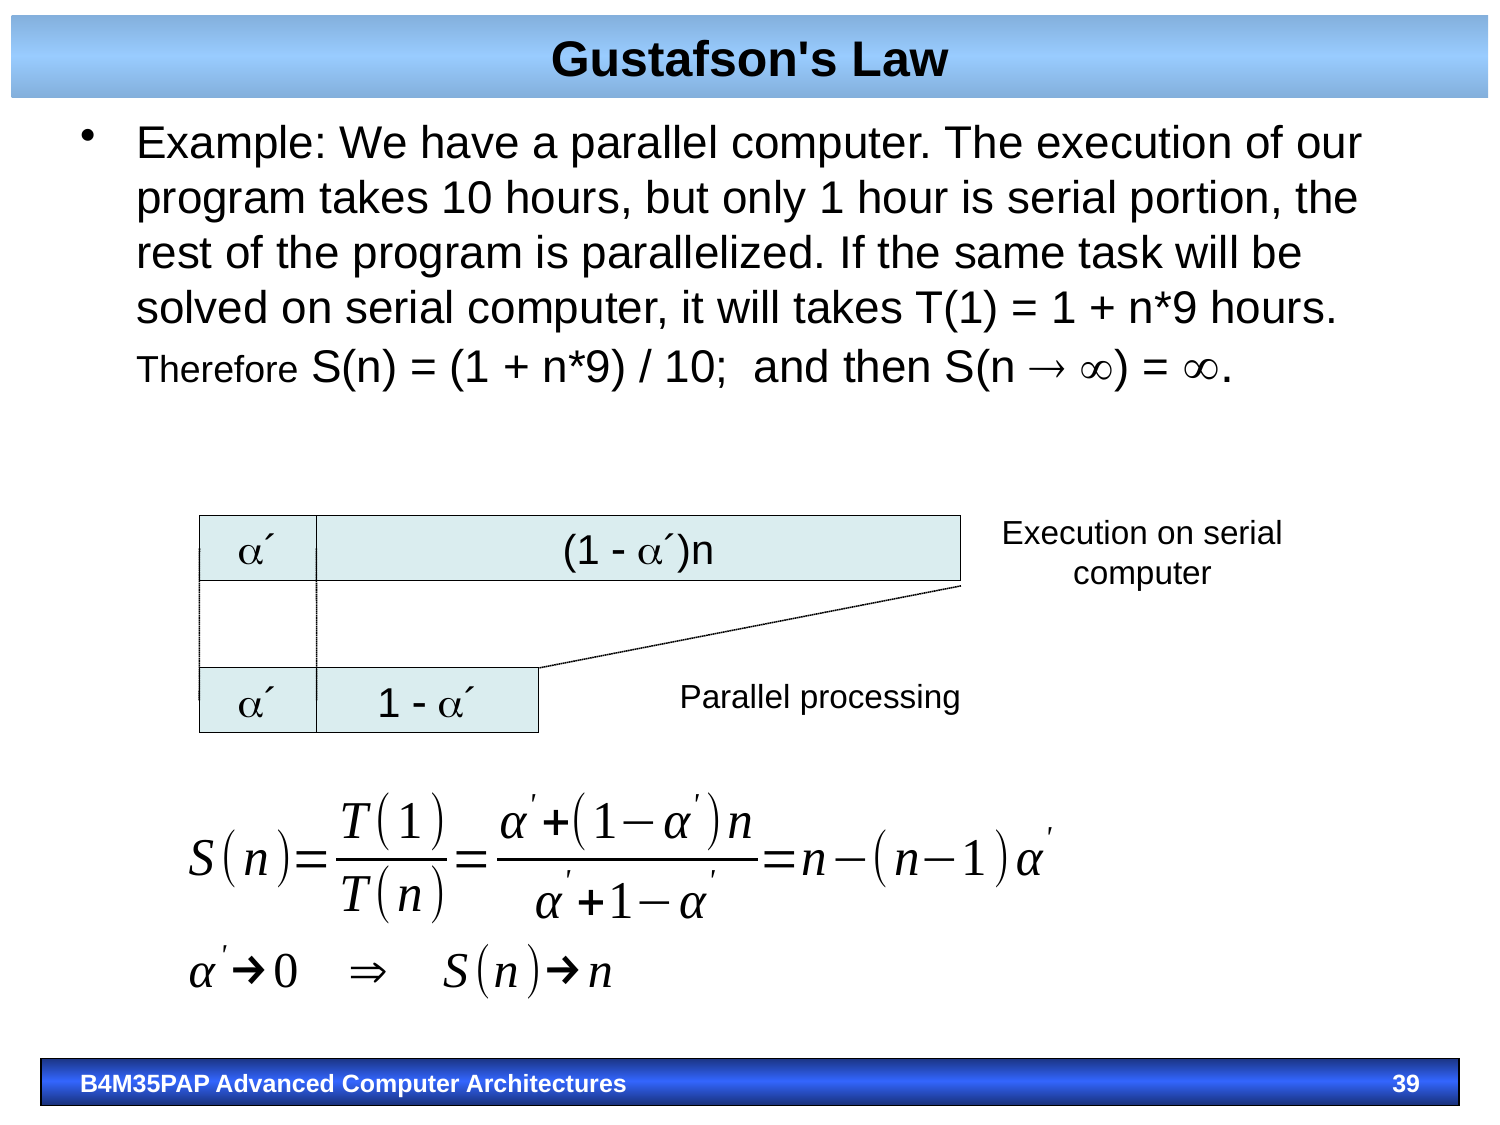

# Gustafson's Law
Example: We have a parallel computer. The execution of our program takes 10 hours, but only 1 hour is serial portion, the rest of the program is parallelized. If the same task will be solved on serial computer, it will takes T(1) = 1 + n*9 hours.
Therefore S(n) = (1 + n*9) / 10; and then S(n  ) = .
Execution on serial computer
´
(1  ´)n
´
1  ´
Parallel processing